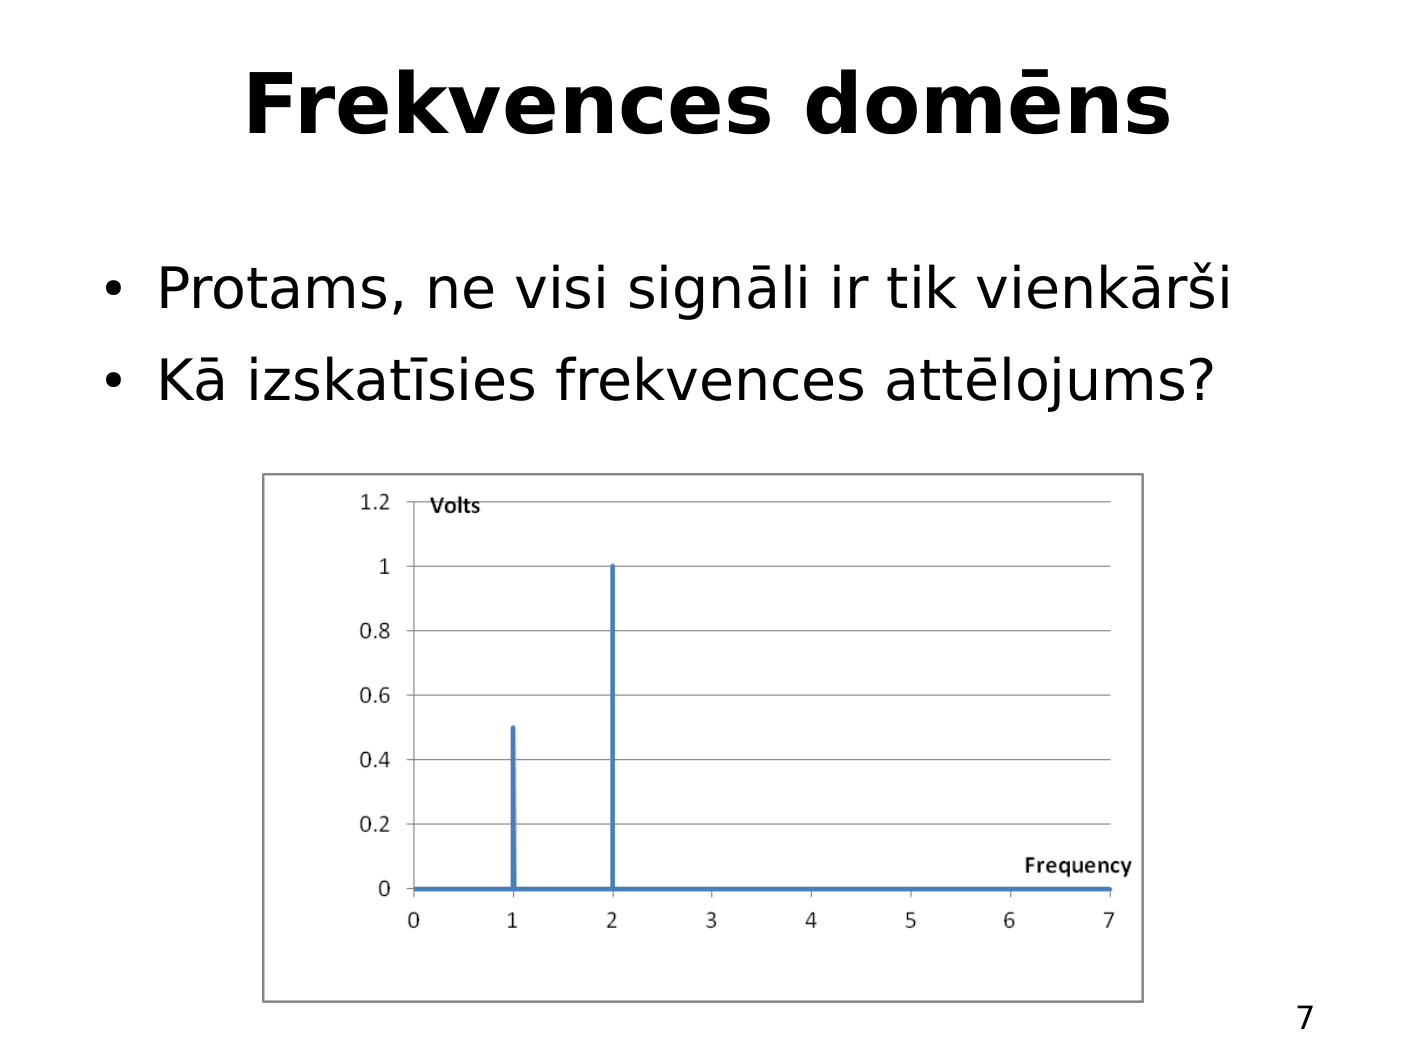

# Frekvences domēns
Protams, ne visi signāli ir tik vienkārši
Kā izskatīsies frekvences attēlojums?